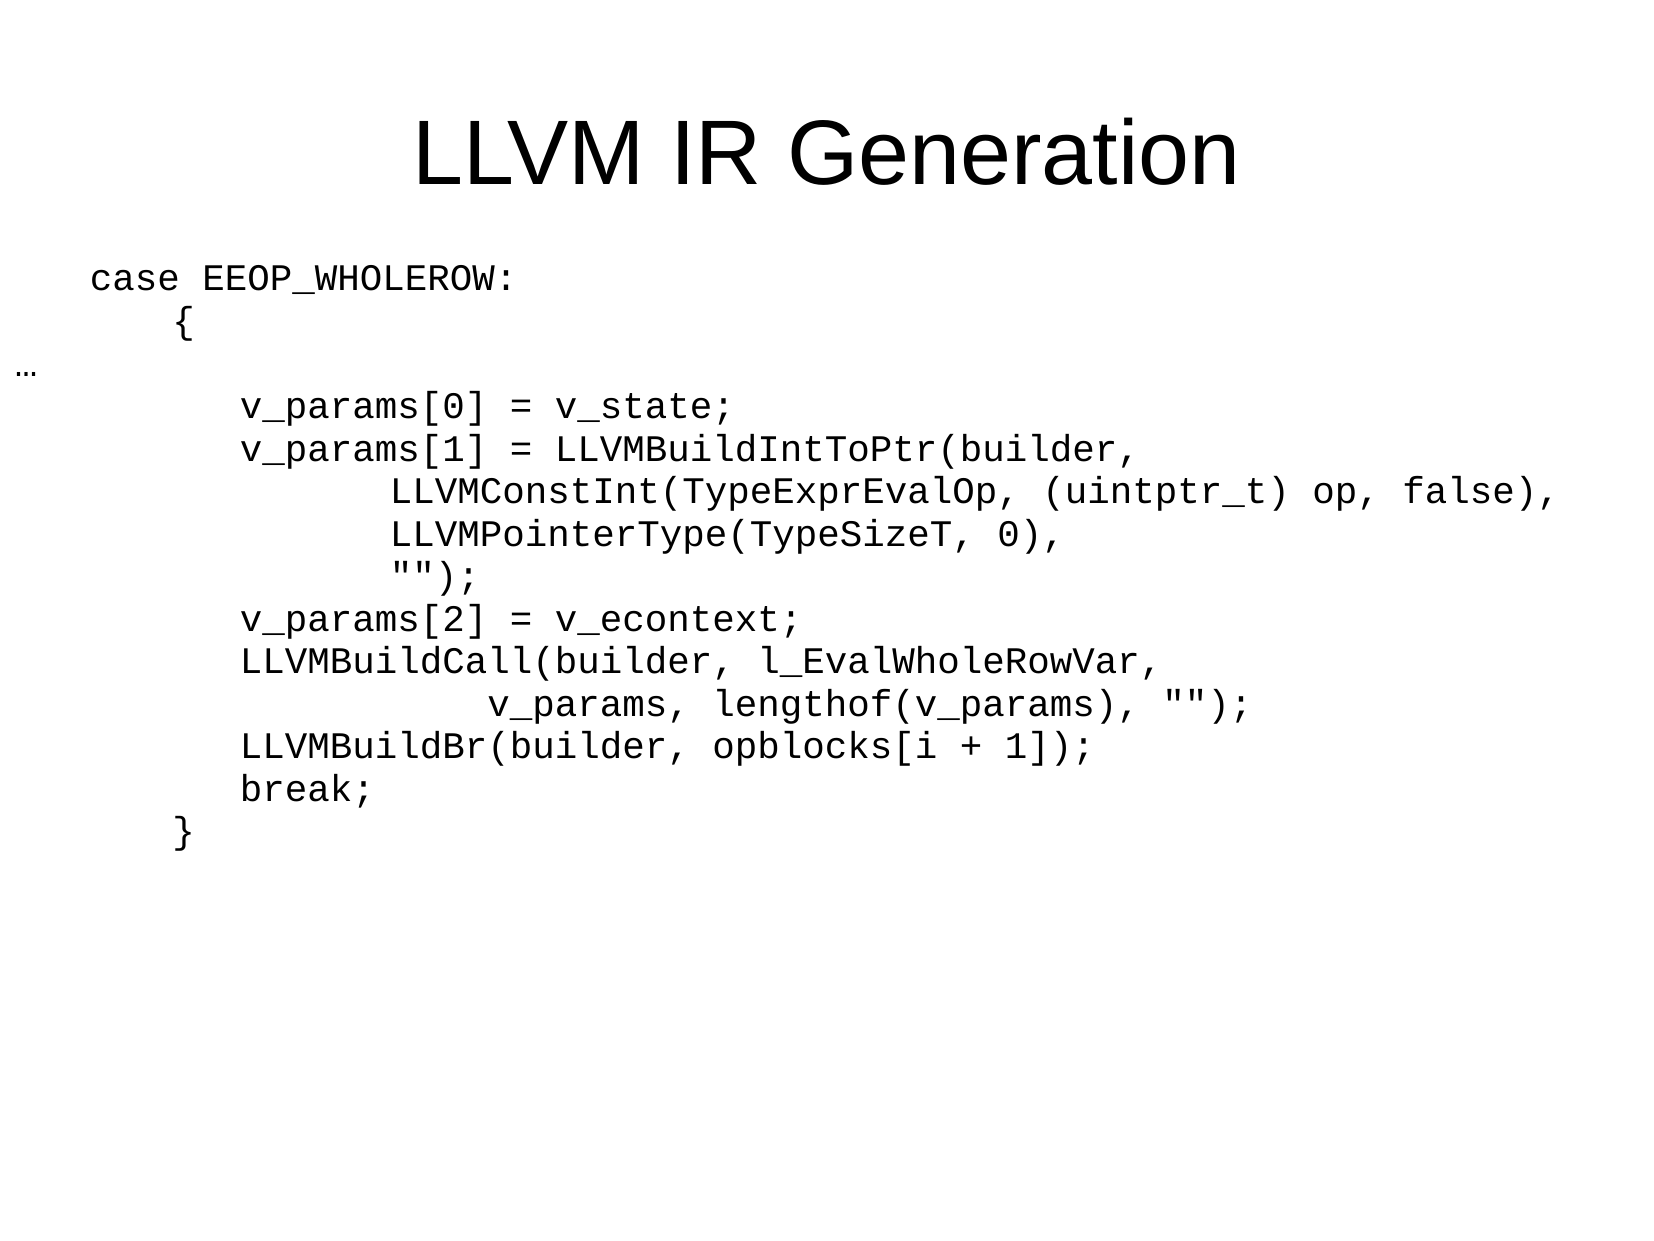

# LLVM IR Generation
	case EEOP_WHOLEROW:
 {
…
			v_params[0] = v_state;
			v_params[1] = LLVMBuildIntToPtr(builder,
					LLVMConstInt(TypeExprEvalOp, (uintptr_t) op, false),
					LLVMPointerType(TypeSizeT, 0),
					"");
			v_params[2] = v_econtext;
			LLVMBuildCall(builder, l_EvalWholeRowVar,
 v_params, lengthof(v_params), "");
			LLVMBuildBr(builder, opblocks[i + 1]);
			break;
 }